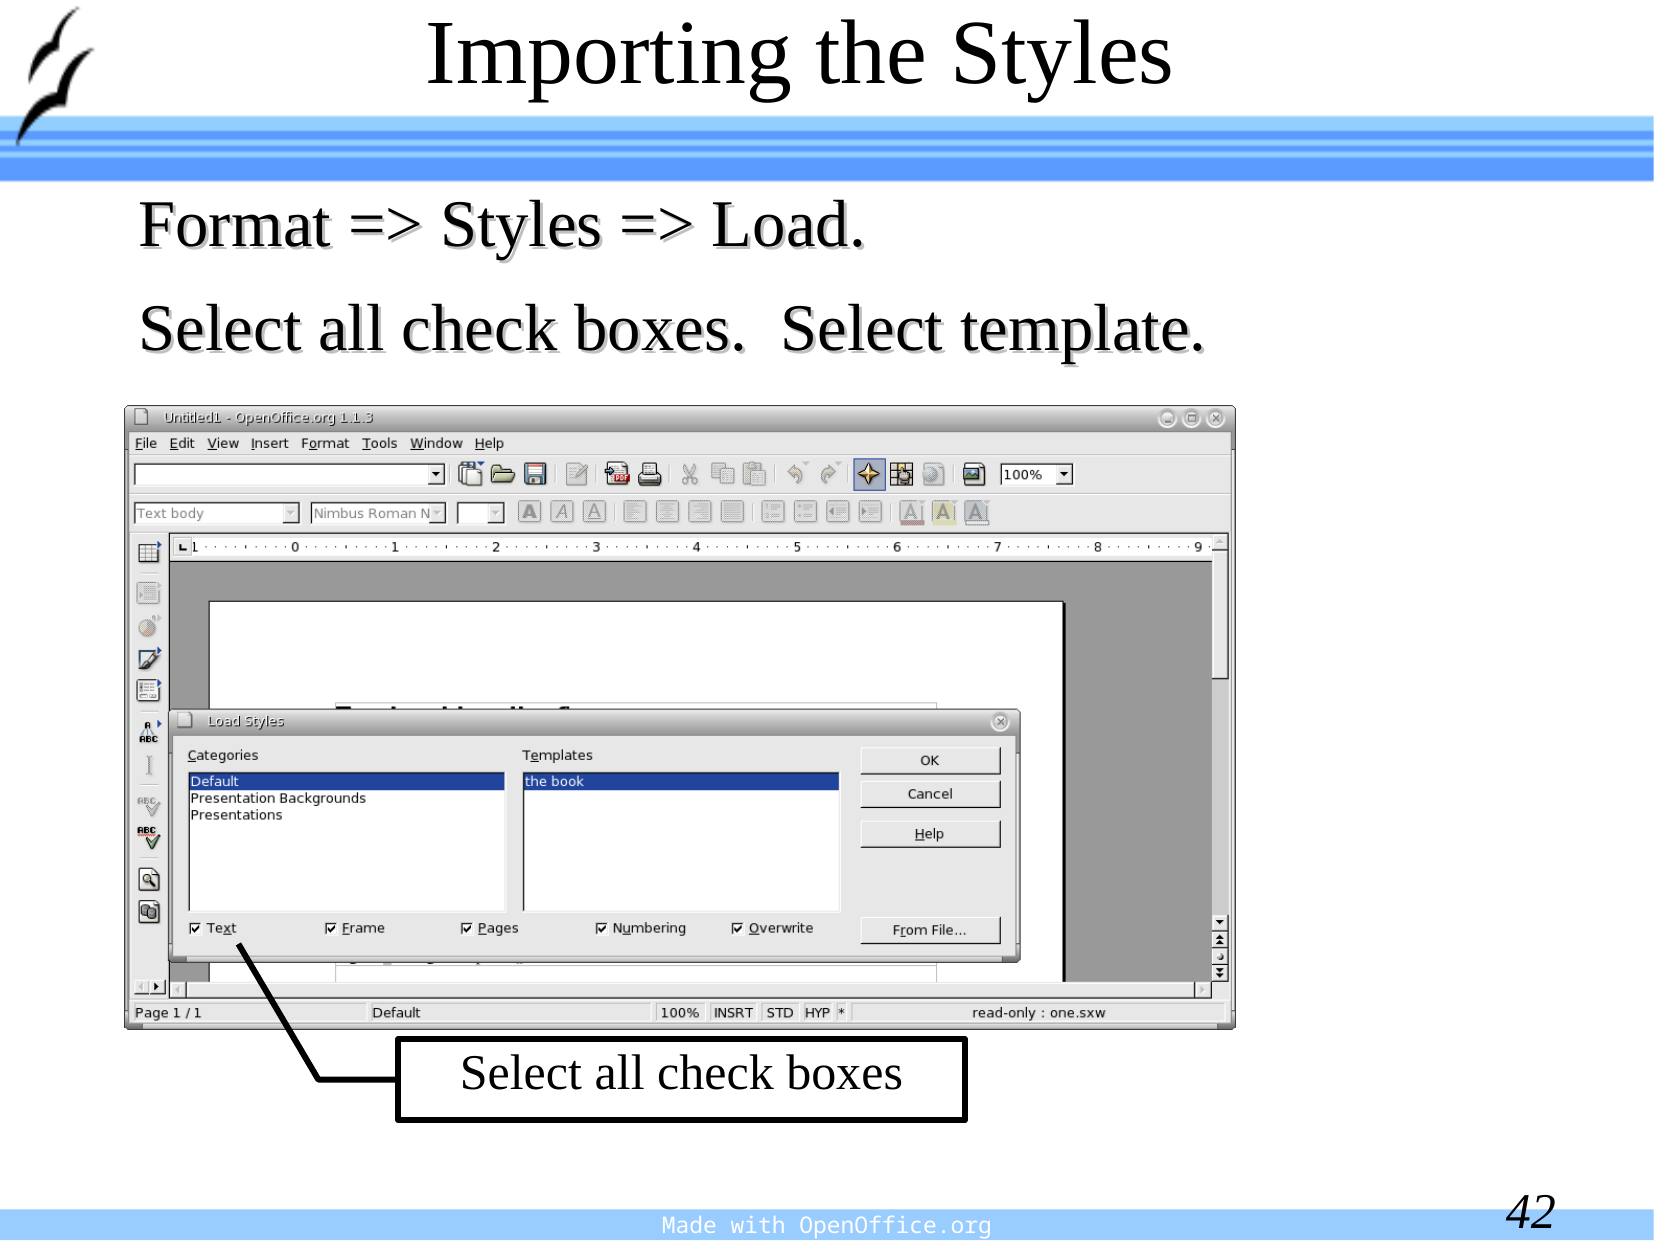

# Importing the Styles
Format => Styles => Load.
Select all check boxes. Select template.